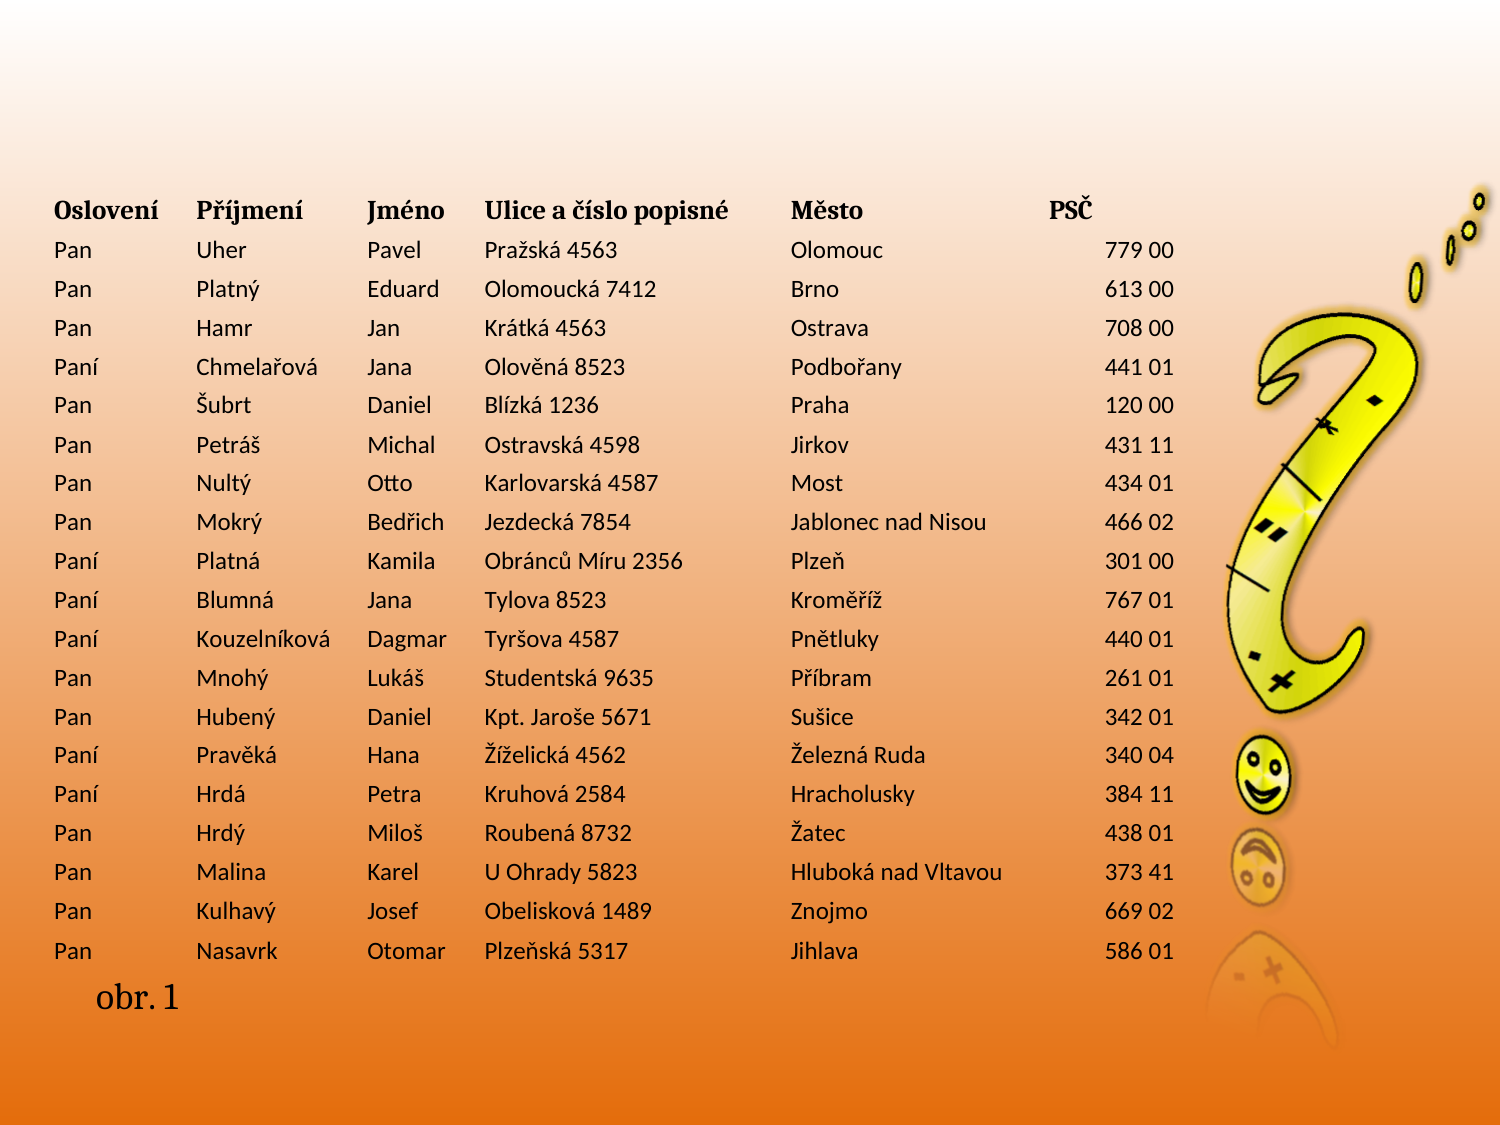

| Oslovení | Příjmení | Jméno | Ulice a číslo popisné | Město | PSČ |
| --- | --- | --- | --- | --- | --- |
| Pan | Uher | Pavel | Pražská 4563 | Olomouc | 779 00 |
| Pan | Platný | Eduard | Olomoucká 7412 | Brno | 613 00 |
| Pan | Hamr | Jan | Krátká 4563 | Ostrava | 708 00 |
| Paní | Chmelařová | Jana | Olověná 8523 | Podbořany | 441 01 |
| Pan | Šubrt | Daniel | Blízká 1236 | Praha | 120 00 |
| Pan | Petráš | Michal | Ostravská 4598 | Jirkov | 431 11 |
| Pan | Nultý | Otto | Karlovarská 4587 | Most | 434 01 |
| Pan | Mokrý | Bedřich | Jezdecká 7854 | Jablonec nad Nisou | 466 02 |
| Paní | Platná | Kamila | Obránců Míru 2356 | Plzeň | 301 00 |
| Paní | Blumná | Jana | Tylova 8523 | Kroměříž | 767 01 |
| Paní | Kouzelníková | Dagmar | Tyršova 4587 | Pnětluky | 440 01 |
| Pan | Mnohý | Lukáš | Studentská 9635 | Příbram | 261 01 |
| Pan | Hubený | Daniel | Kpt. Jaroše 5671 | Sušice | 342 01 |
| Paní | Pravěká | Hana | Žíželická 4562 | Železná Ruda | 340 04 |
| Paní | Hrdá | Petra | Kruhová 2584 | Hracholusky | 384 11 |
| Pan | Hrdý | Miloš | Roubená 8732 | Žatec | 438 01 |
| Pan | Malina | Karel | U Ohrady 5823 | Hluboká nad Vltavou | 373 41 |
| Pan | Kulhavý | Josef | Obelisková 1489 | Znojmo | 669 02 |
| Pan | Nasavrk | Otomar | Plzeňská 5317 | Jihlava | 586 01 |
obr. 1